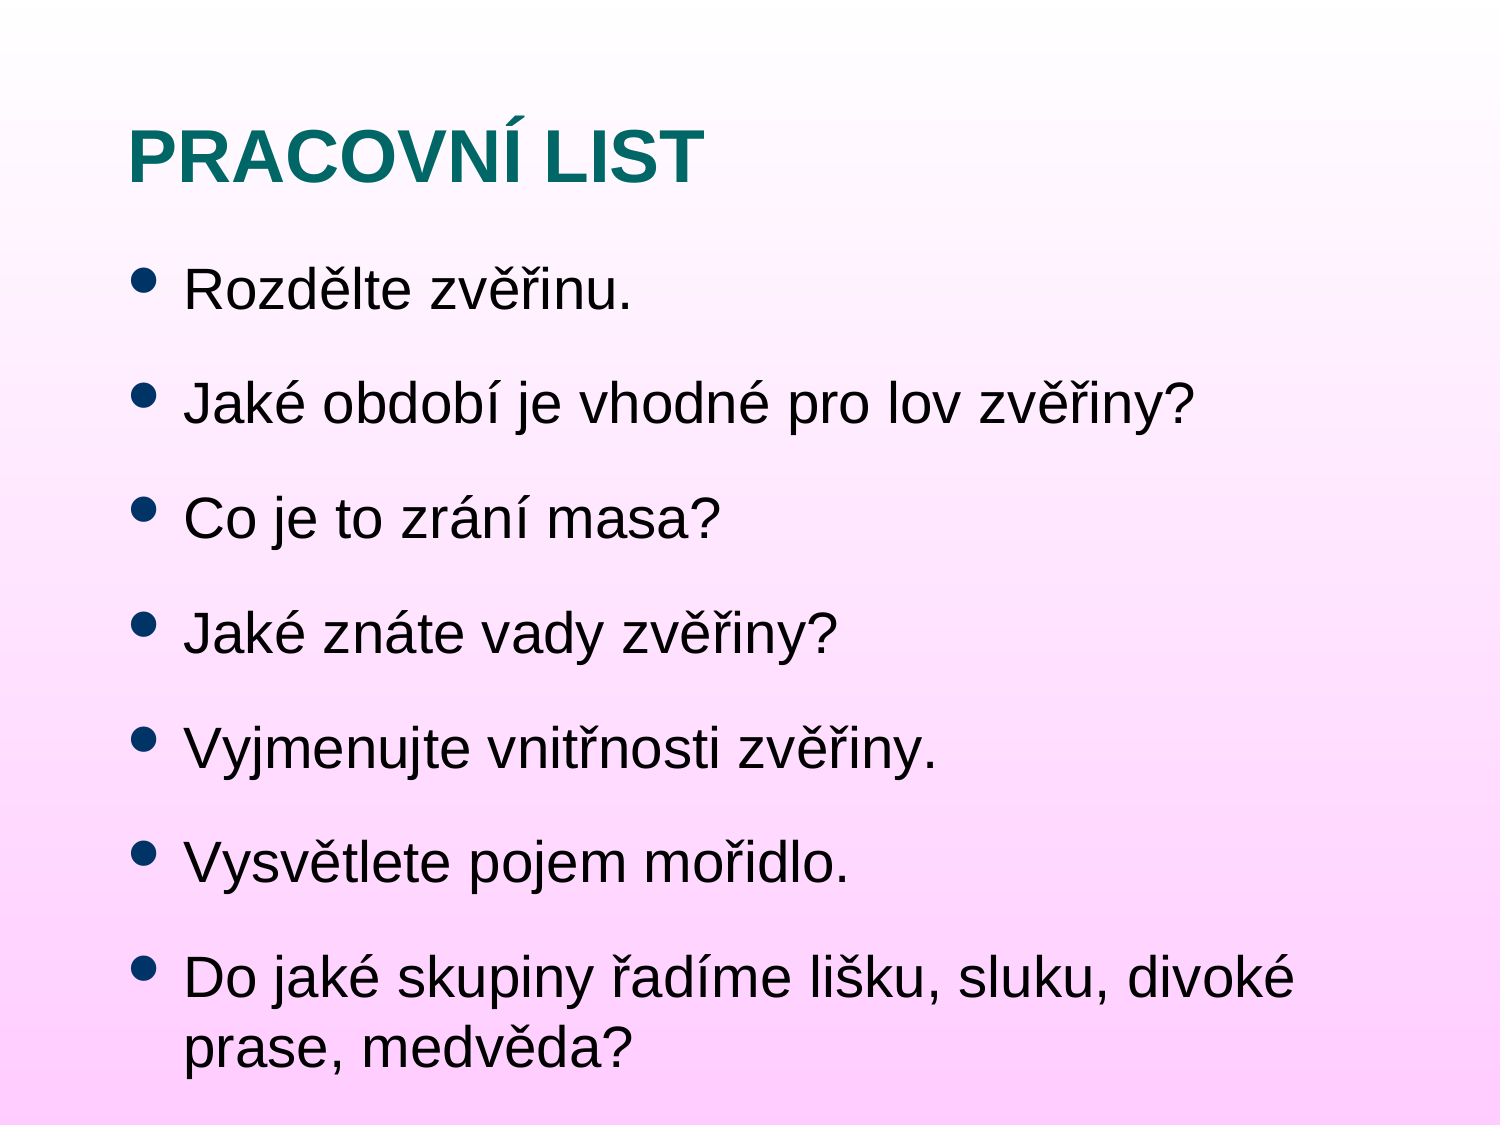

# PRACOVNÍ LIST
Rozdělte zvěřinu.
Jaké období je vhodné pro lov zvěřiny?
Co je to zrání masa?
Jaké znáte vady zvěřiny?
Vyjmenujte vnitřnosti zvěřiny.
Vysvětlete pojem mořidlo.
Do jaké skupiny řadíme lišku, sluku, divoké prase, medvěda?